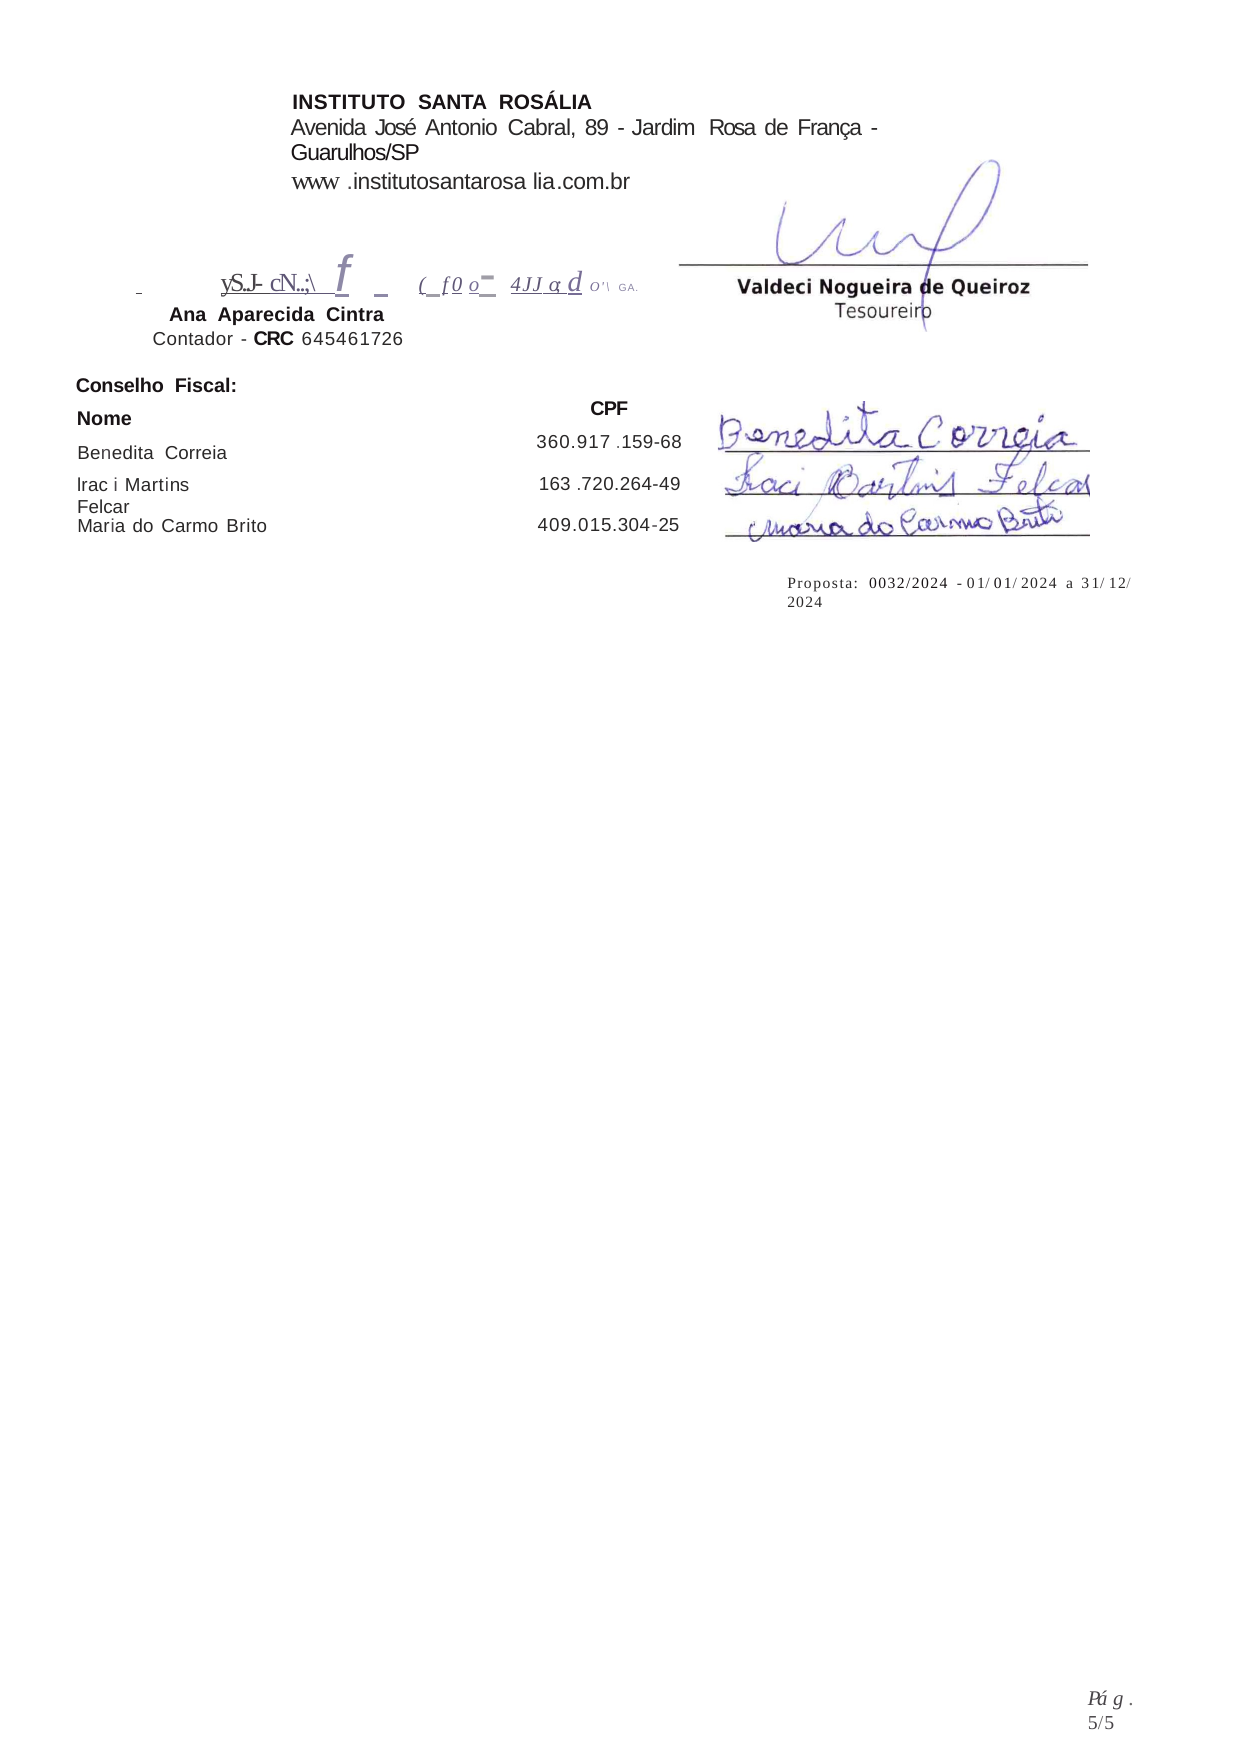

INSTITUTO SANTA ROSÁLIA
Avenida José Antonio Cabral, 89 - Jardim Rosa de França - Guarulhos/SP
www .institutosantarosa lia.com.br
 	yS..J- cN..;\ f 	( f0o-	4JJ o; d O'\ GA.
Ana Aparecida Cintra
Contador - CRC 645461726
Conselho Fiscal: Nome
Benedita Correia
CPF
360.917 .159-68
163 .720.264-49
lrac i Martins Felcar
409.015.304-25
Maria do Carmo Brito
Proposta: 0032/2024 - 01/ 01/ 2024 a 31/ 12/ 2024
Pá g . 5/5